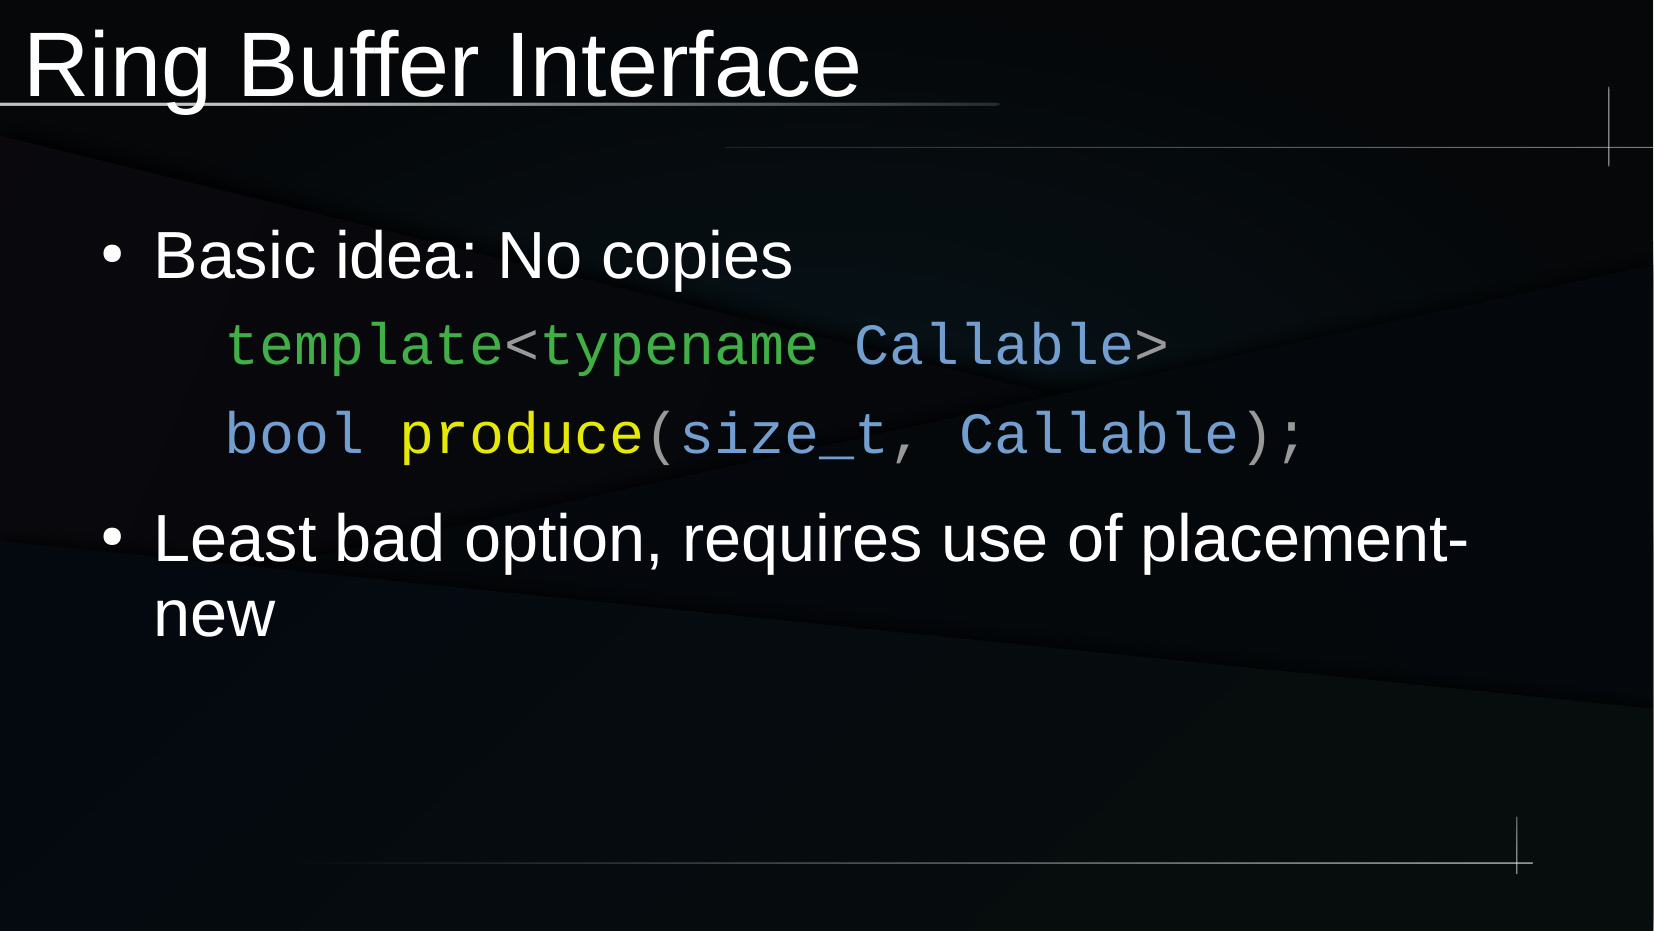

# Ring Buffer Interface
Basic idea: No copies
template<typename Callable>
bool produce(size_t, Callable);
Least bad option, requires use of placement-new